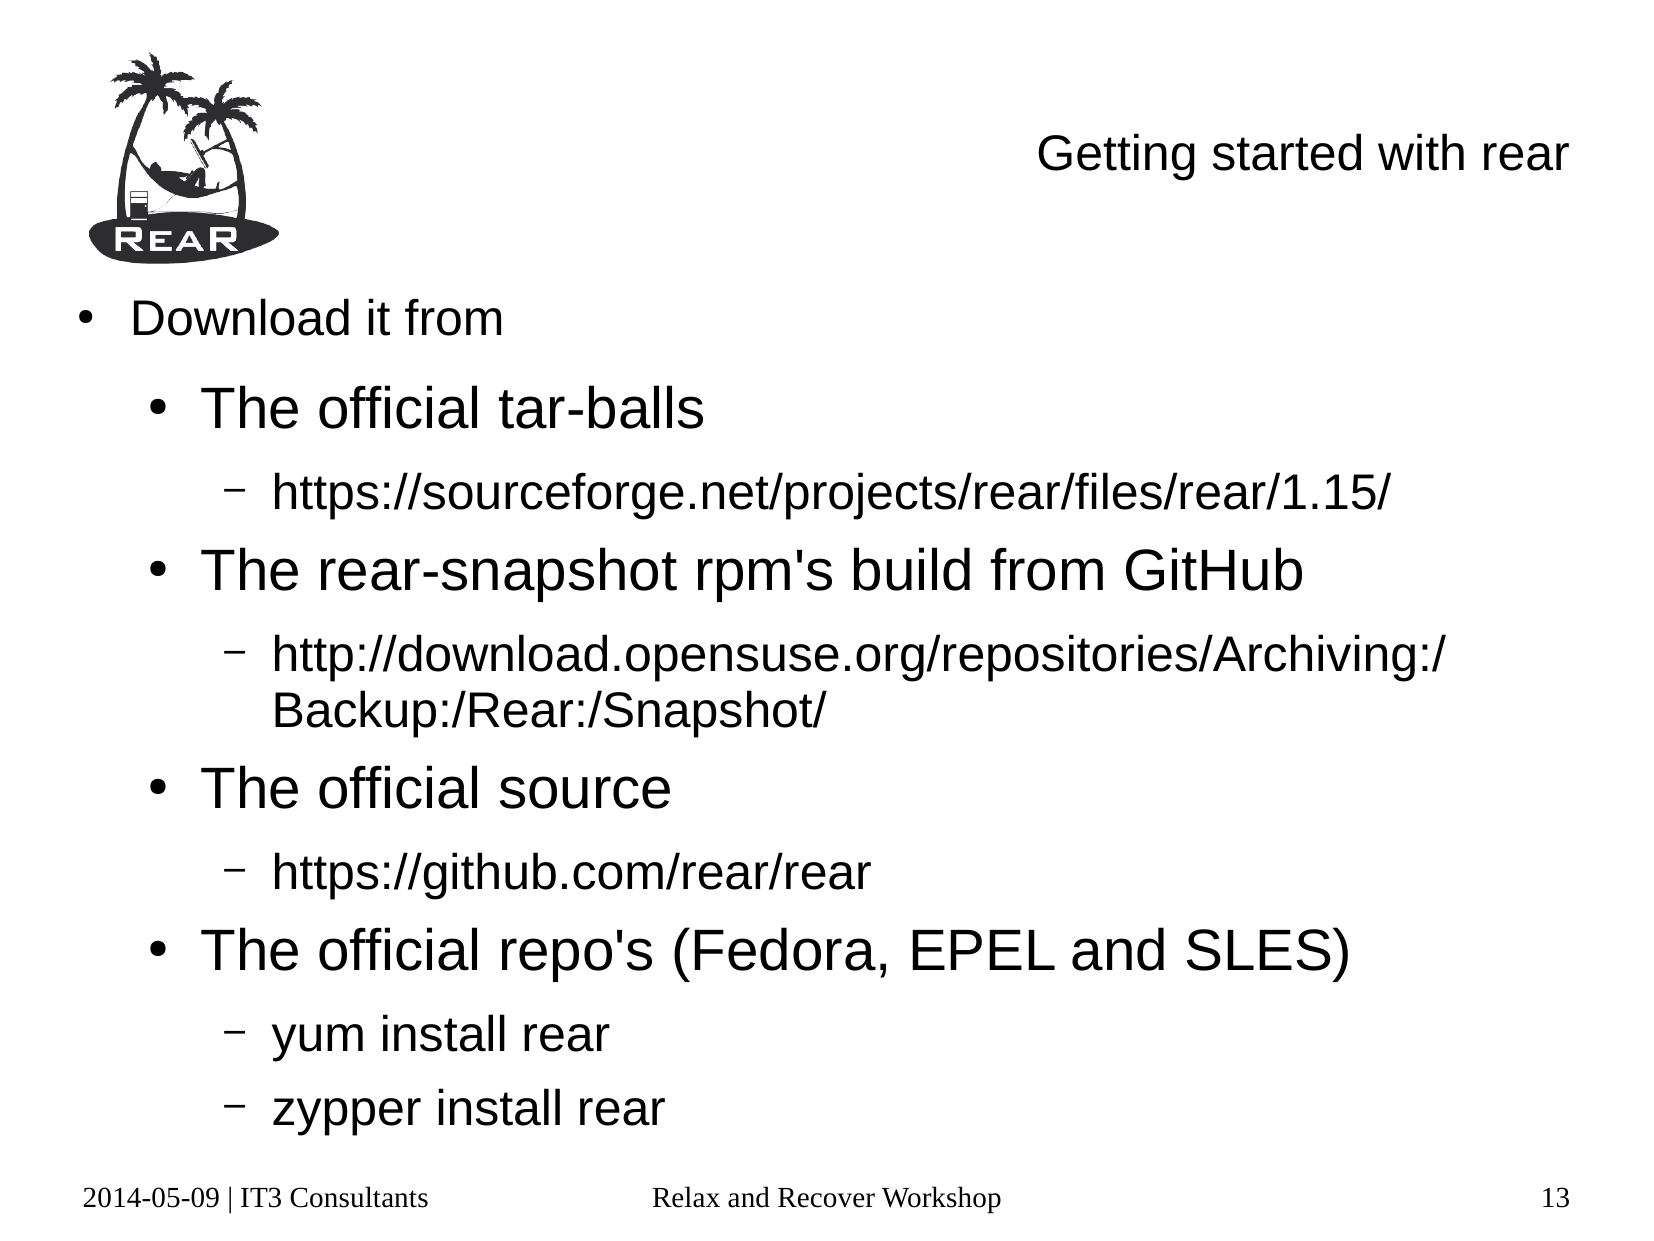

# Getting started with rear
Download it from
The official tar-balls
https://sourceforge.net/projects/rear/files/rear/1.15/
The rear-snapshot rpm's build from GitHub
http://download.opensuse.org/repositories/Archiving:/Backup:/Rear:/Snapshot/
The official source
https://github.com/rear/rear
The official repo's (Fedora, EPEL and SLES)
yum install rear
zypper install rear
2014-05-09 | IT3 Consultants
Relax and Recover Workshop
13